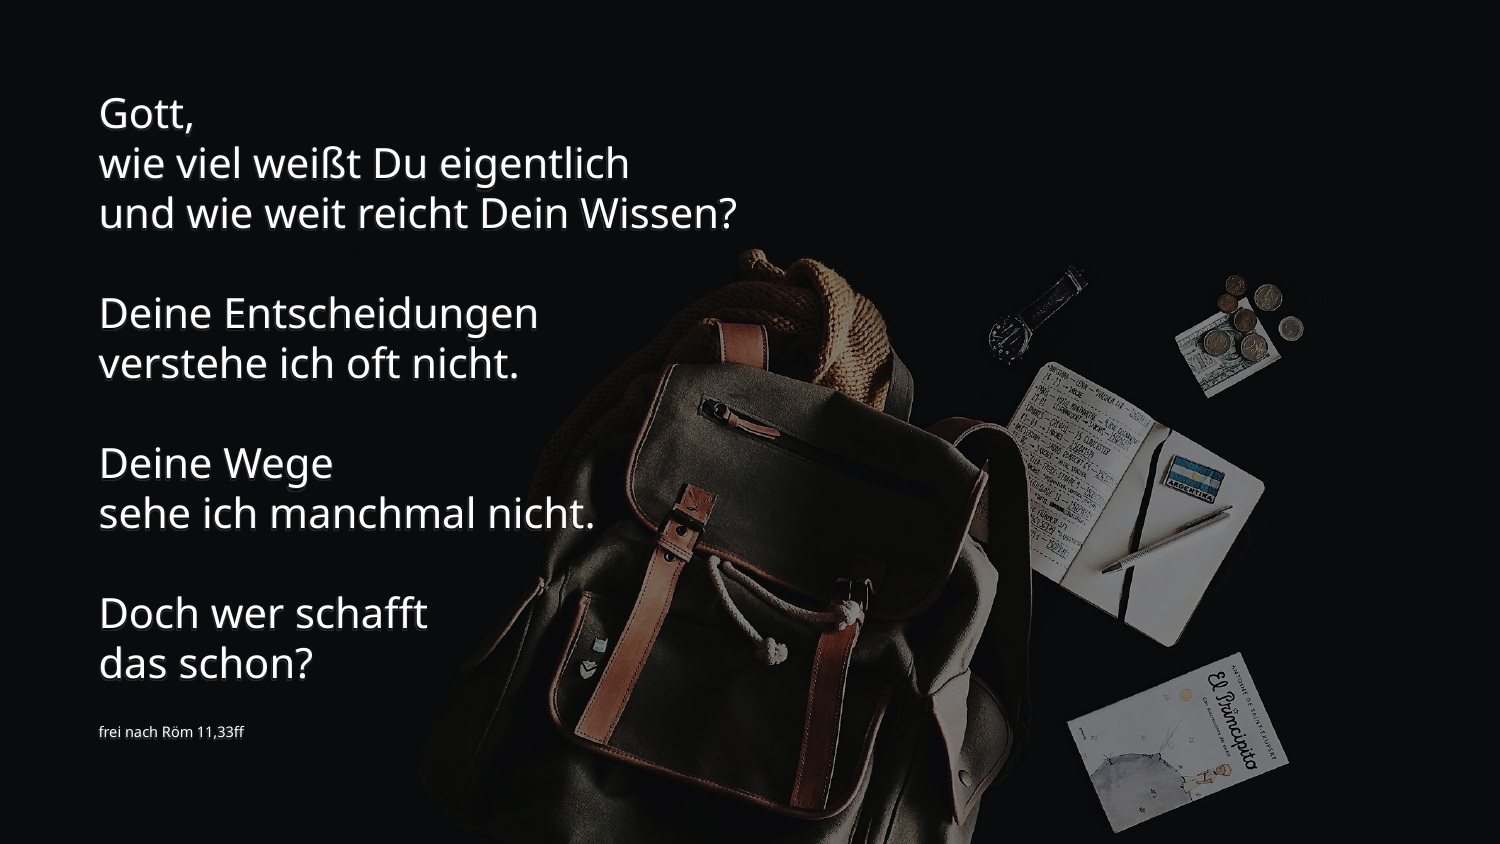

Gott,
wie viel weißt Du eigentlich
und wie weit reicht Dein Wissen?
Deine Entscheidungen
verstehe ich oft nicht.
Deine Wege
sehe ich manchmal nicht.
Doch wer schafft
das schon?
frei nach Röm 11,33ff